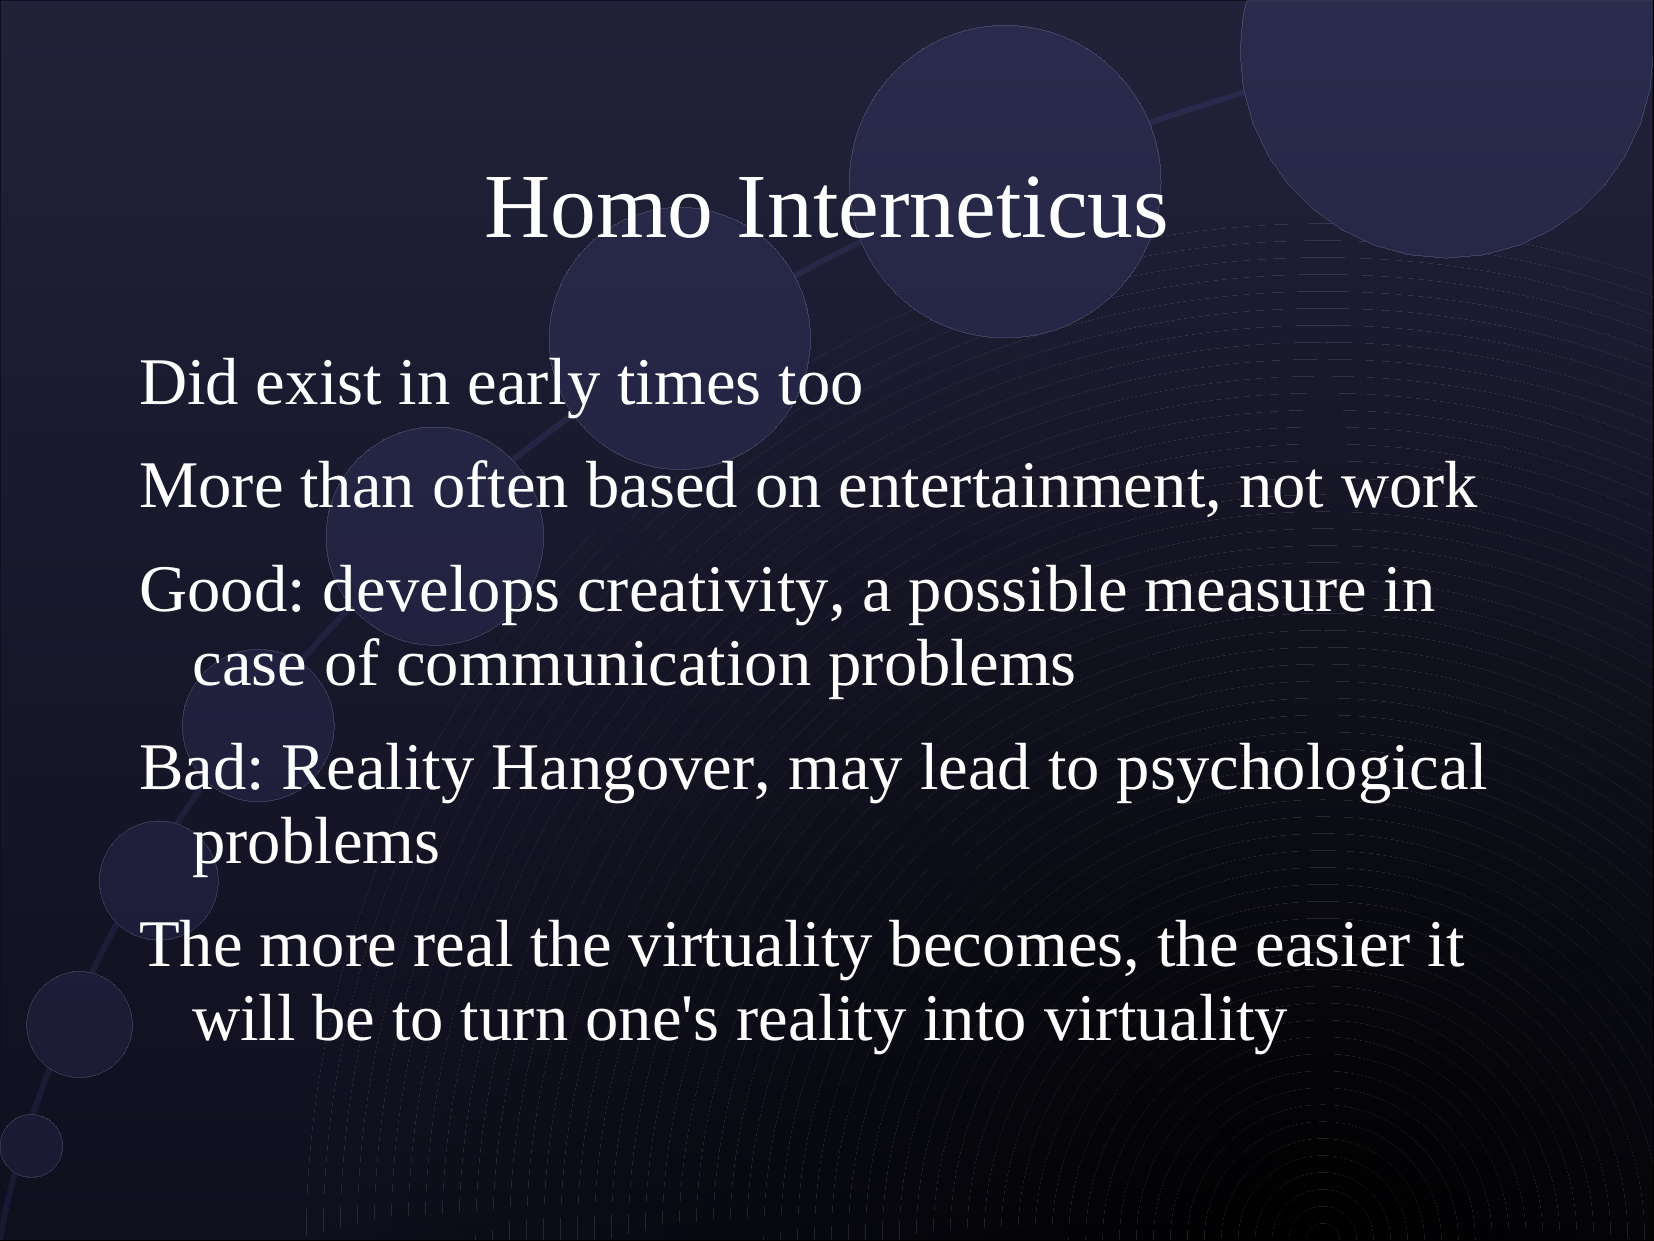

# Homo Interneticus
Did exist in early times too
More than often based on entertainment, not work
Good: develops creativity, a possible measure in case of communication problems
Bad: Reality Hangover, may lead to psychological problems
The more real the virtuality becomes, the easier it will be to turn one's reality into virtuality